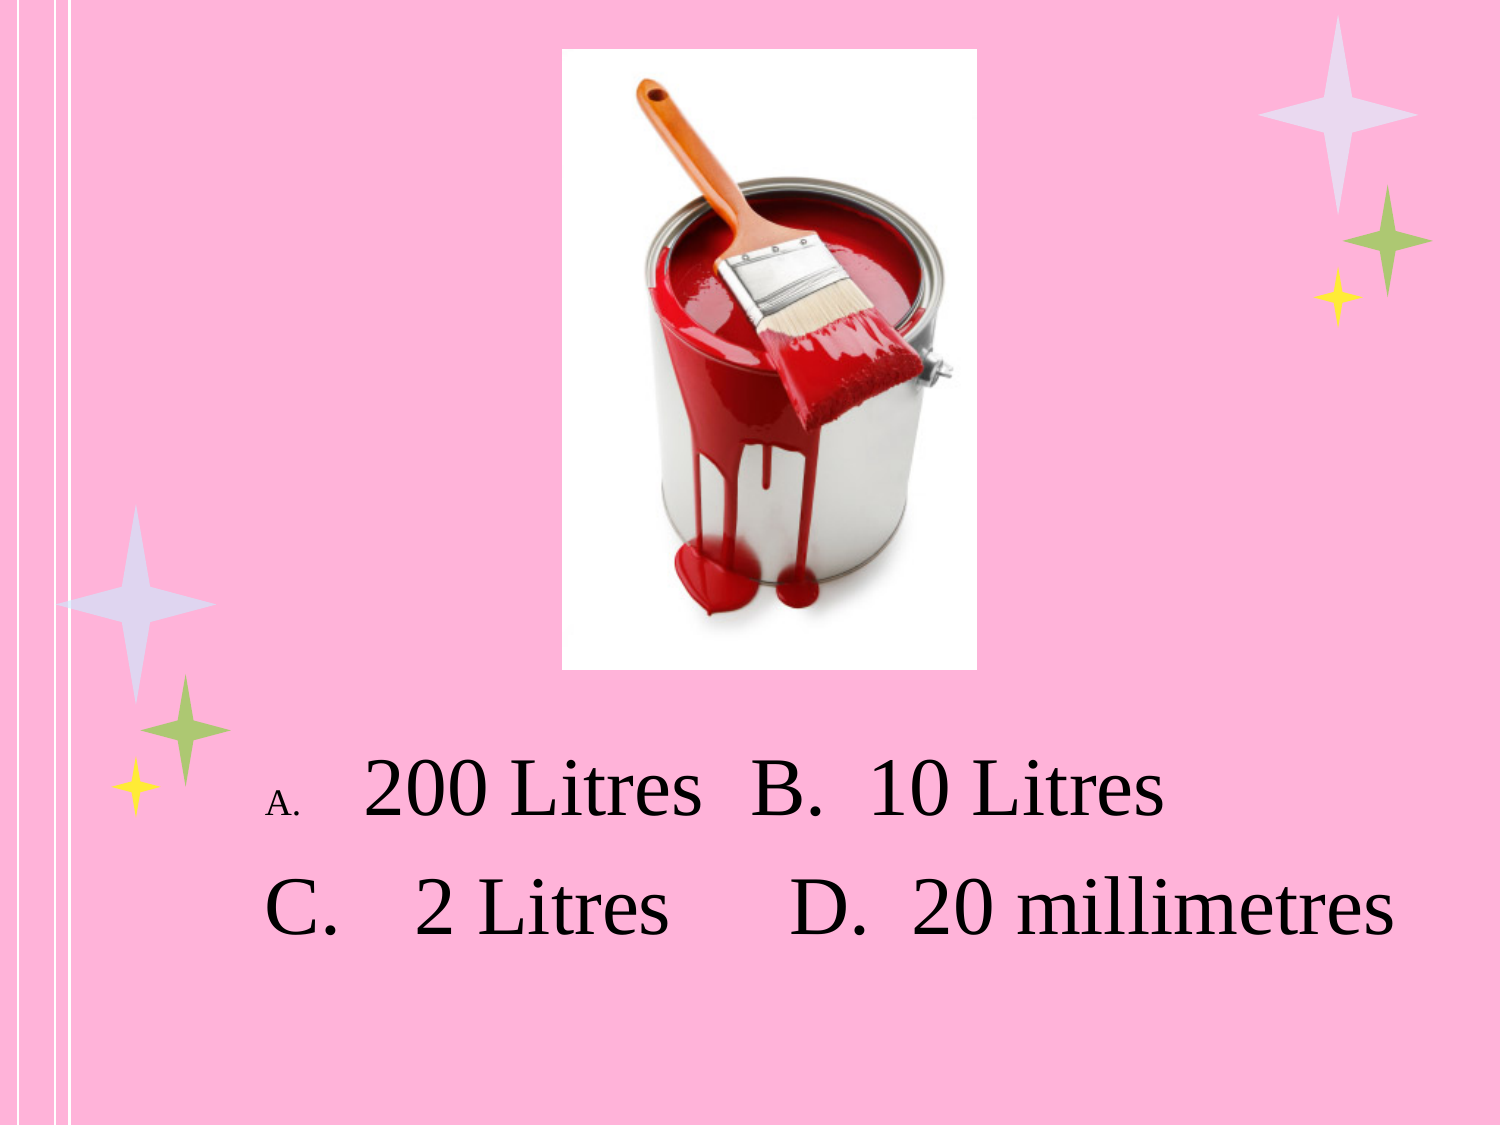

200 Litres	B. 10 Litres
C.	2 Litres		D. 20 millimetres